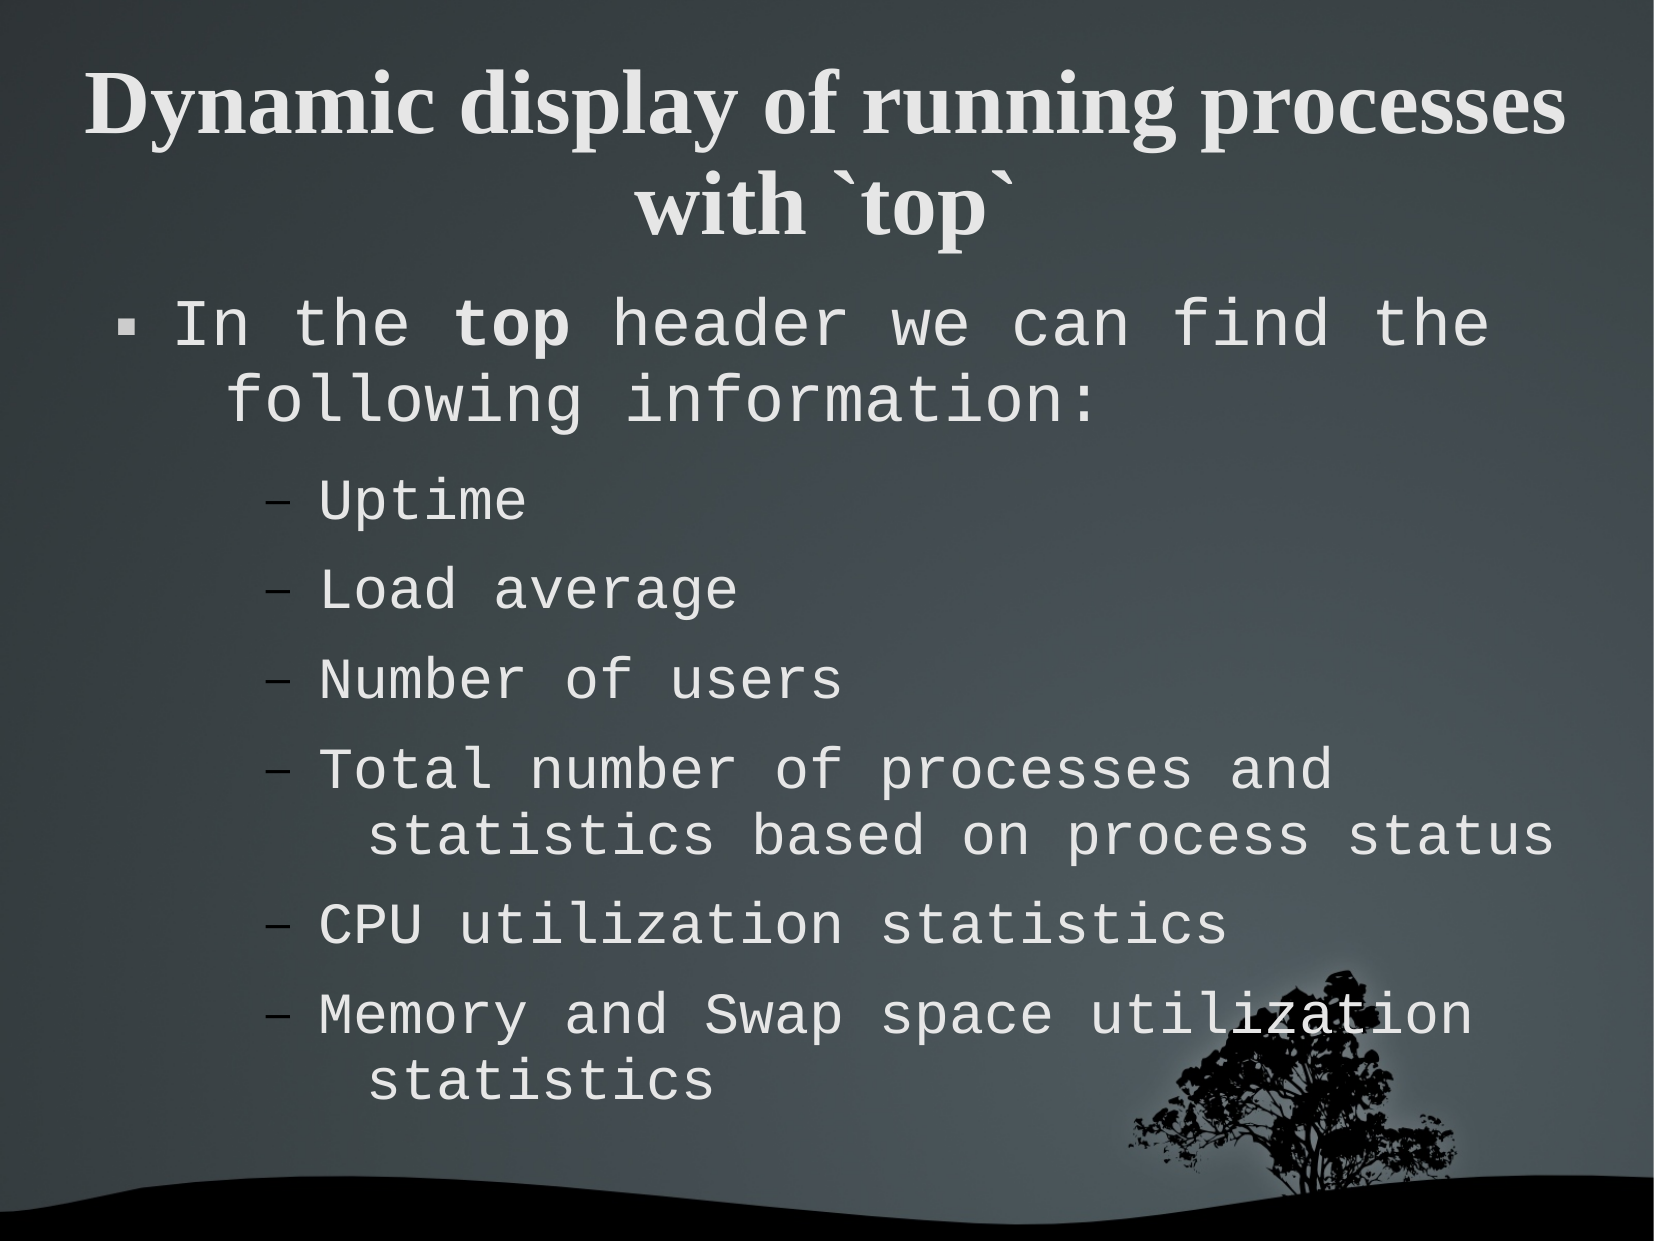

Dynamic display of running processes with `top`
# In the top header we can find the following information:
Uptime
Load average
Number of users
Total number of processes and statistics based on process status
CPU utilization statistics
Memory and Swap space utilization statistics